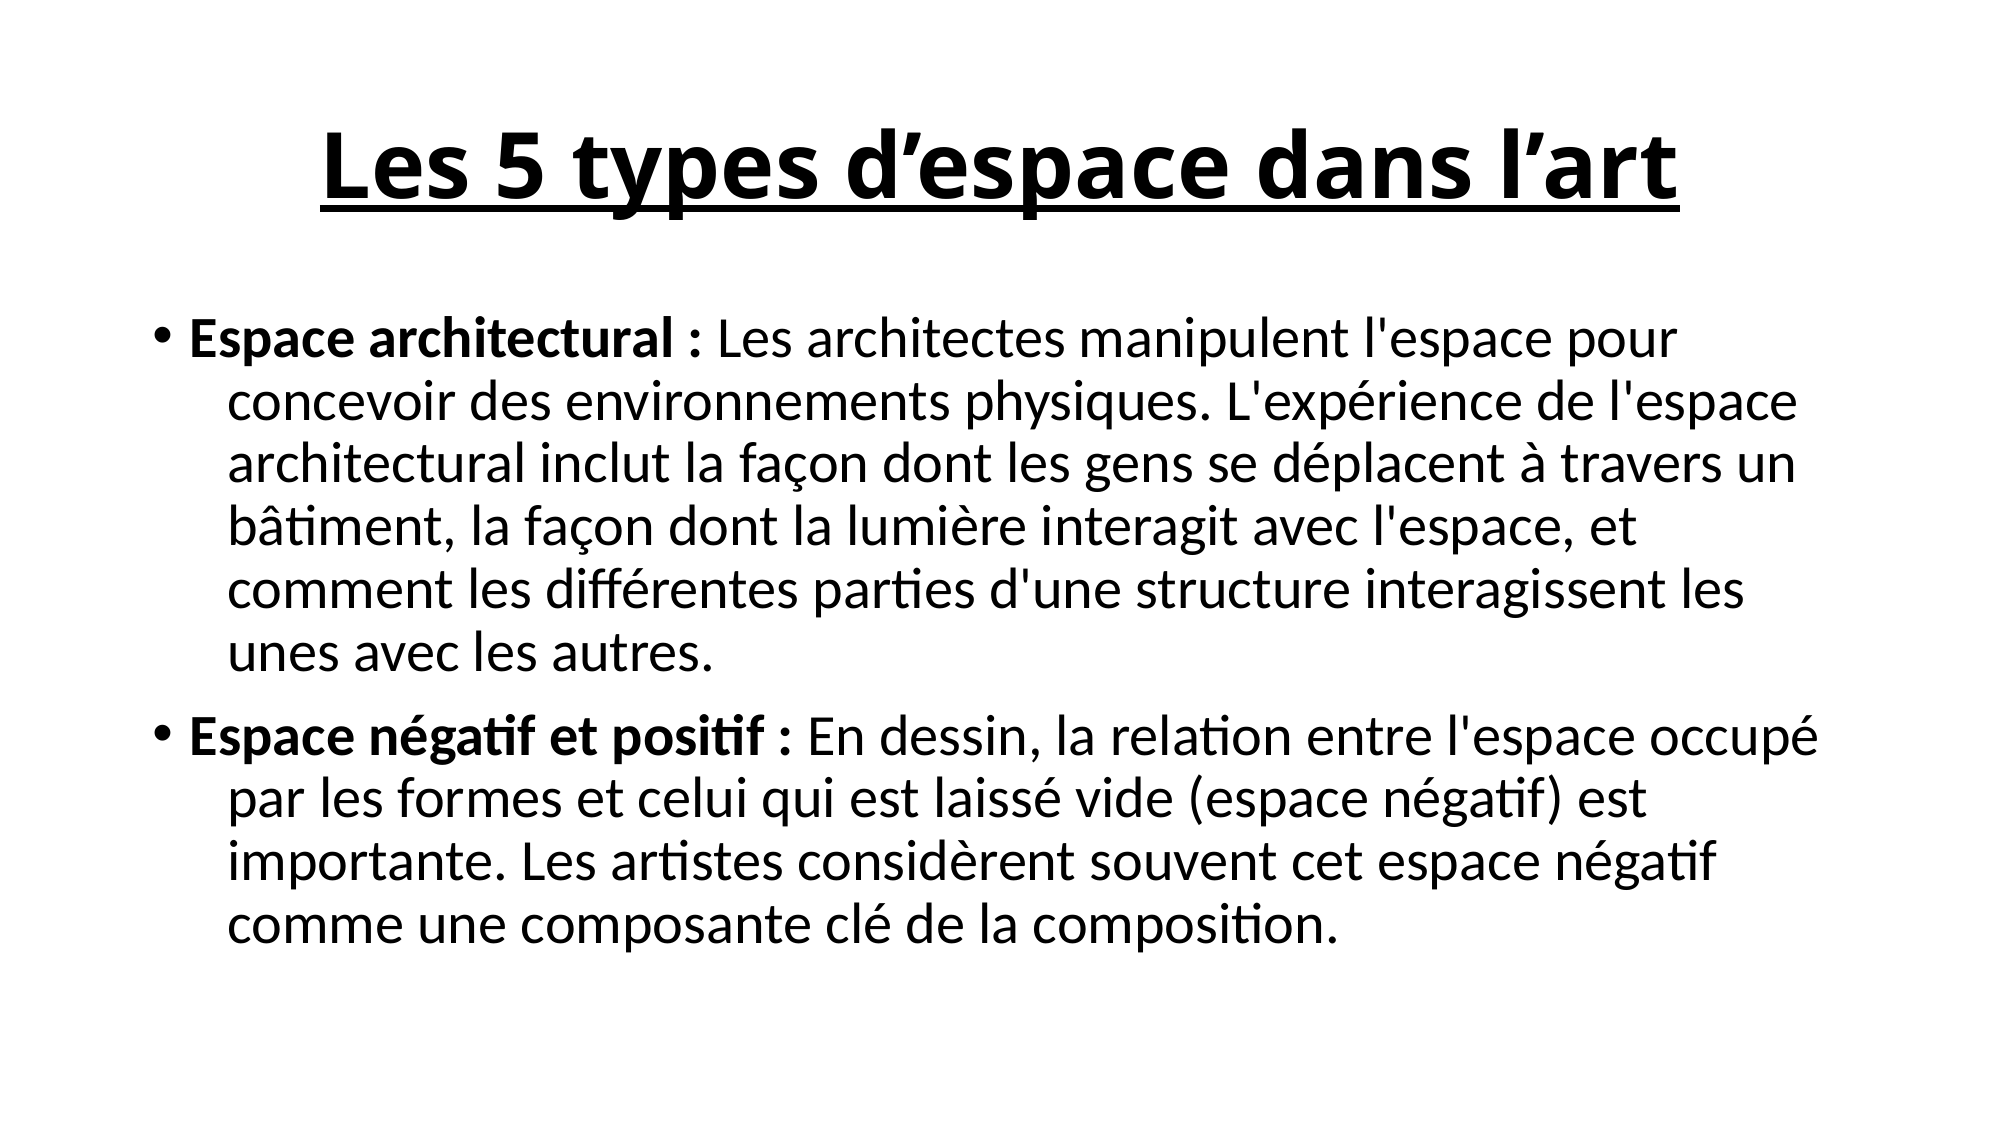

# Les 5 types d’espace dans l’art
Espace architectural : Les architectes manipulent l'espace pour concevoir des environnements physiques. L'expérience de l'espace architectural inclut la façon dont les gens se déplacent à travers un bâtiment, la façon dont la lumière interagit avec l'espace, et comment les différentes parties d'une structure interagissent les unes avec les autres.
Espace négatif et positif : En dessin, la relation entre l'espace occupé par les formes et celui qui est laissé vide (espace négatif) est importante. Les artistes considèrent souvent cet espace négatif comme une composante clé de la composition.